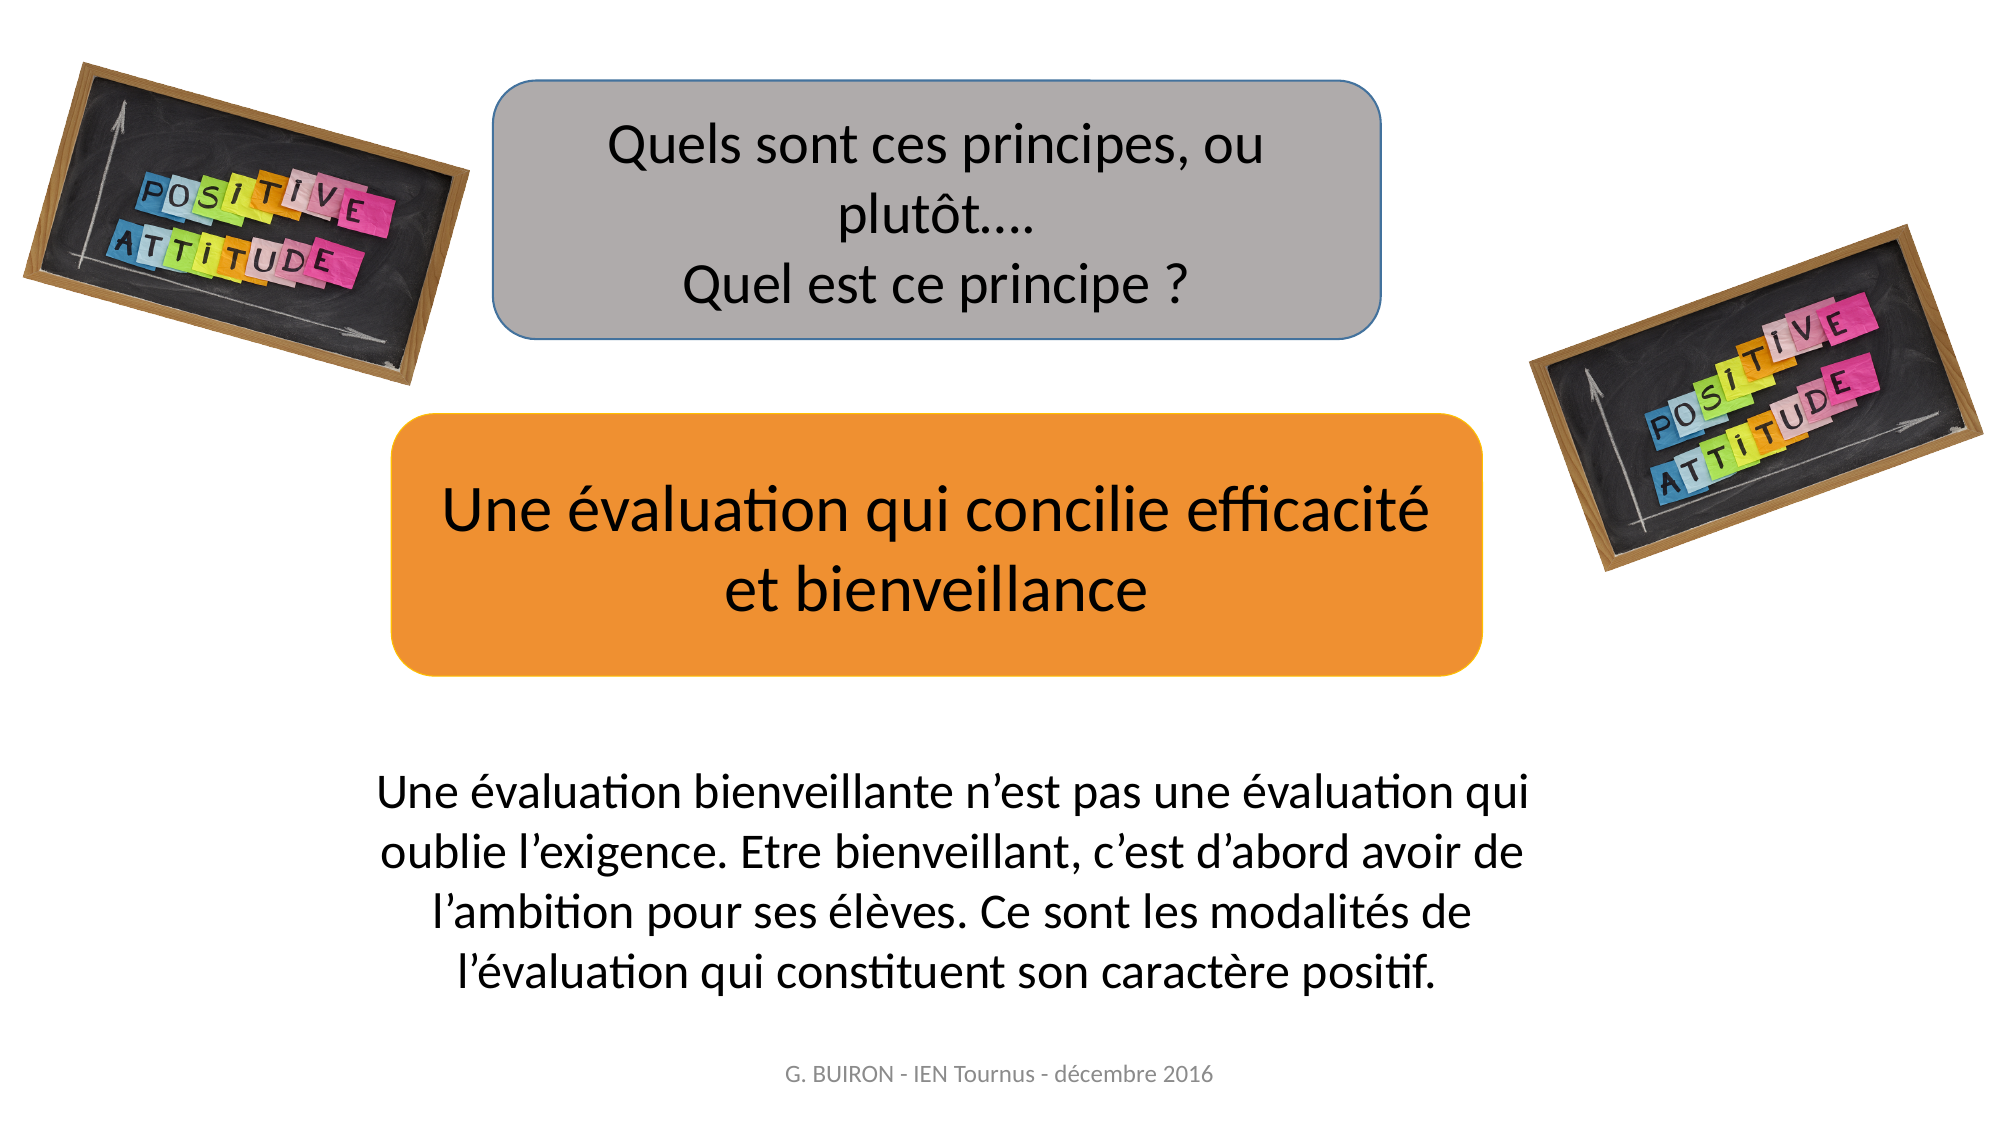

Quels sont ces principes, ou plutôt….
Quel est ce principe ?
Une évaluation qui concilie efficacité et bienveillance
Une évaluation bienveillante n’est pas une évaluation qui oublie l’exigence. Etre bienveillant, c’est d’abord avoir de l’ambition pour ses élèves. Ce sont les modalités de l’évaluation qui constituent son caractère positif.
G. BUIRON - IEN Tournus - décembre 2016